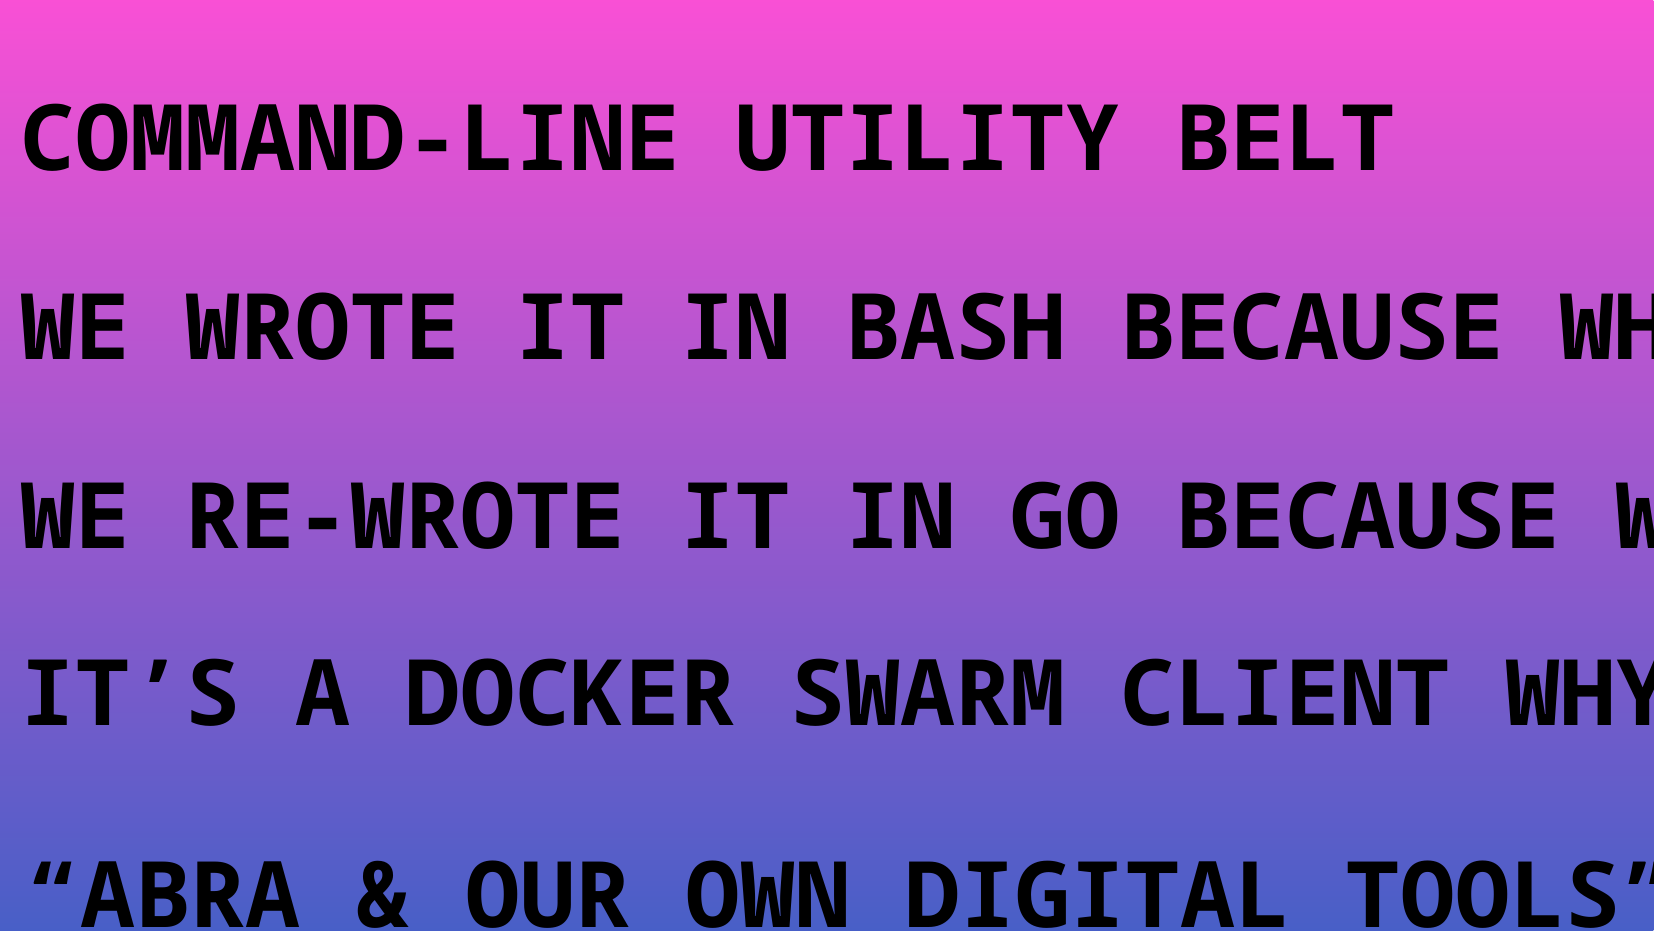

COMMAND-LINE UTILITY BELT
WE WROTE IT IN BASH BECAUSE WHYYY
WE RE-WROTE IT IN GO BECAUSE WHYYY
IT’S A DOCKER SWARM CLIENT WHYYY
“ABRA & OUR OWN DIGITAL TOOLS”